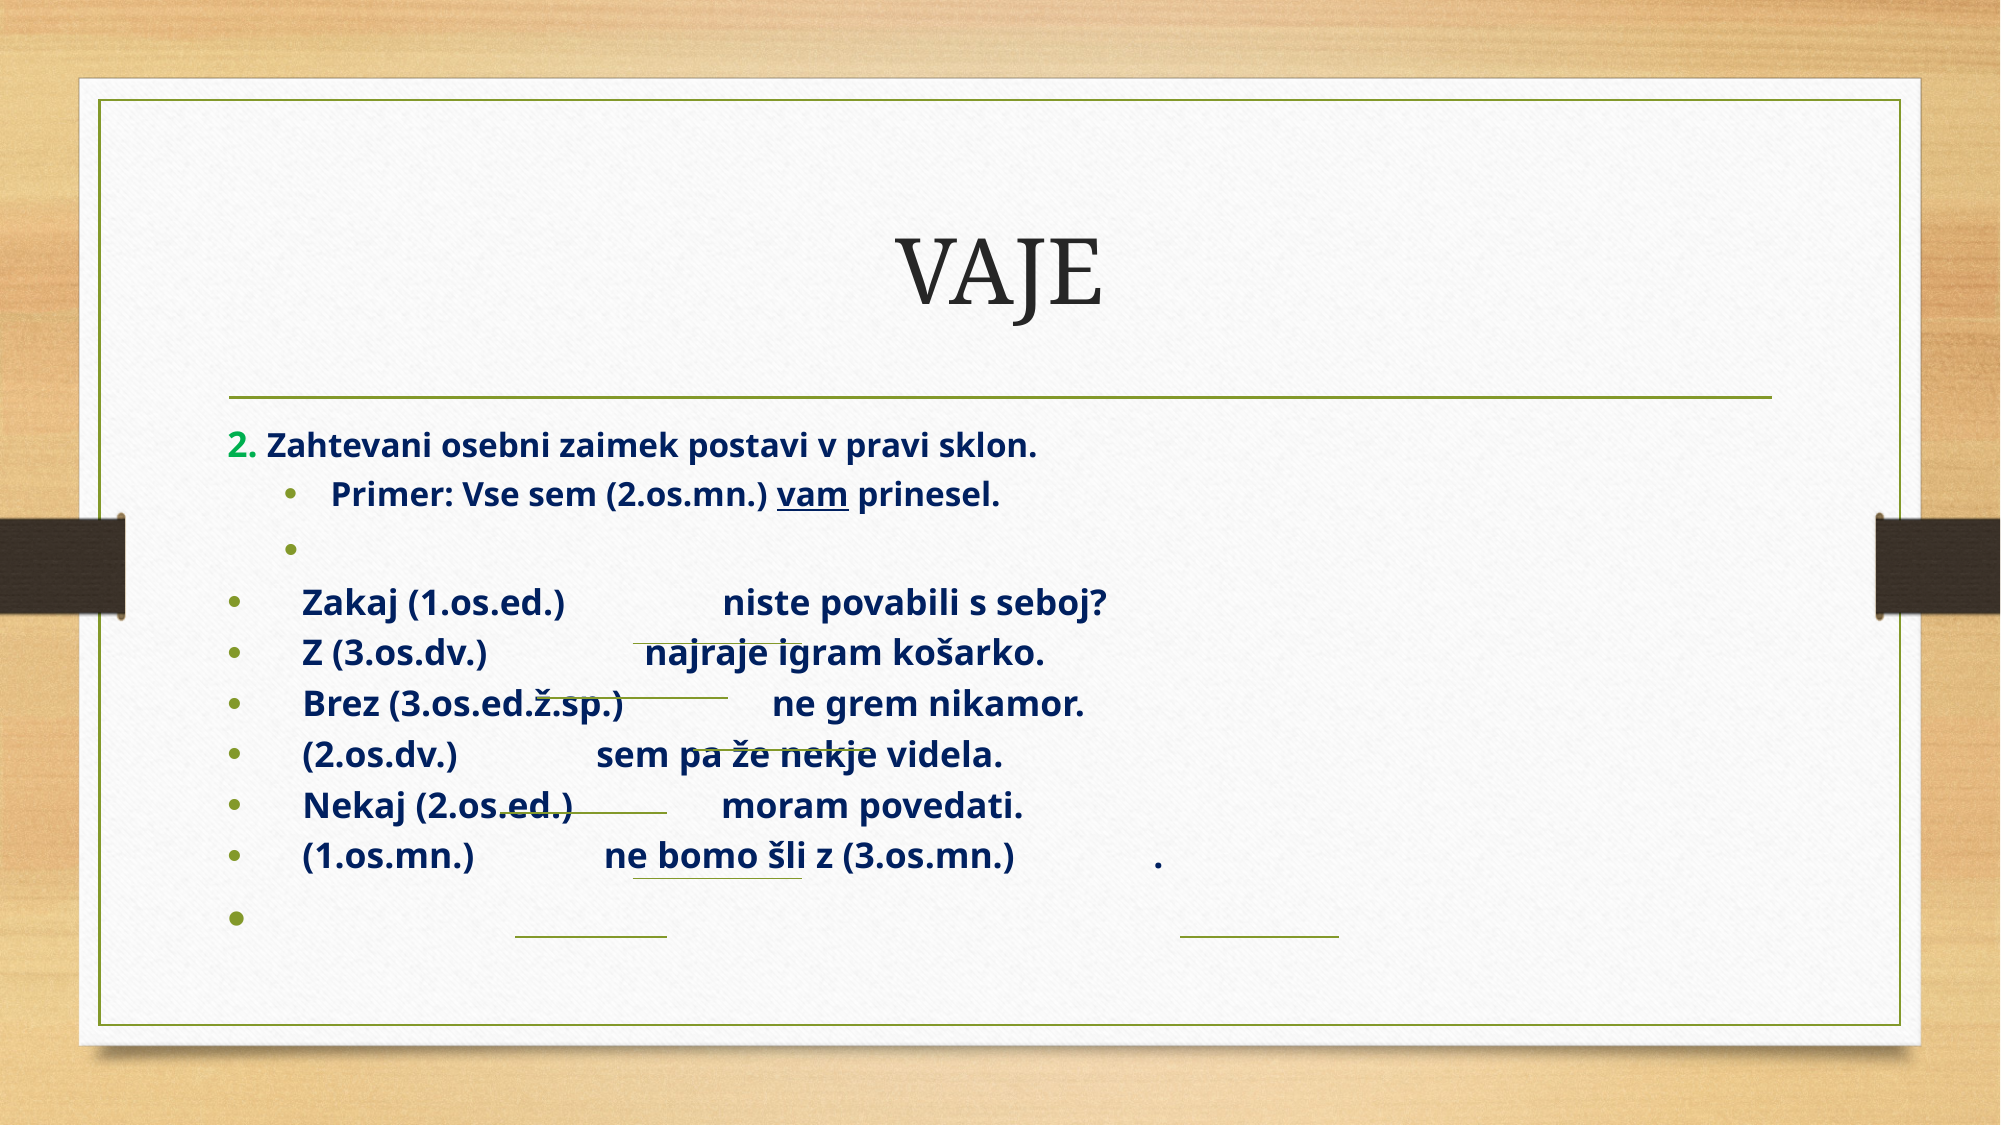

# VAJE
2. Zahtevani osebni zaimek postavi v pravi sklon.
Primer: Vse sem (2.os.mn.) vam prinesel.
Zakaj (1.os.ed.) niste povabili s seboj?
Z (3.os.dv.) najraje igram košarko.
Brez (3.os.ed.ž.sp.) ne grem nikamor.
(2.os.dv.) sem pa že nekje videla.
Nekaj (2.os.ed.) moram povedati.
(1.os.mn.) ne bomo šli z (3.os.mn.) .